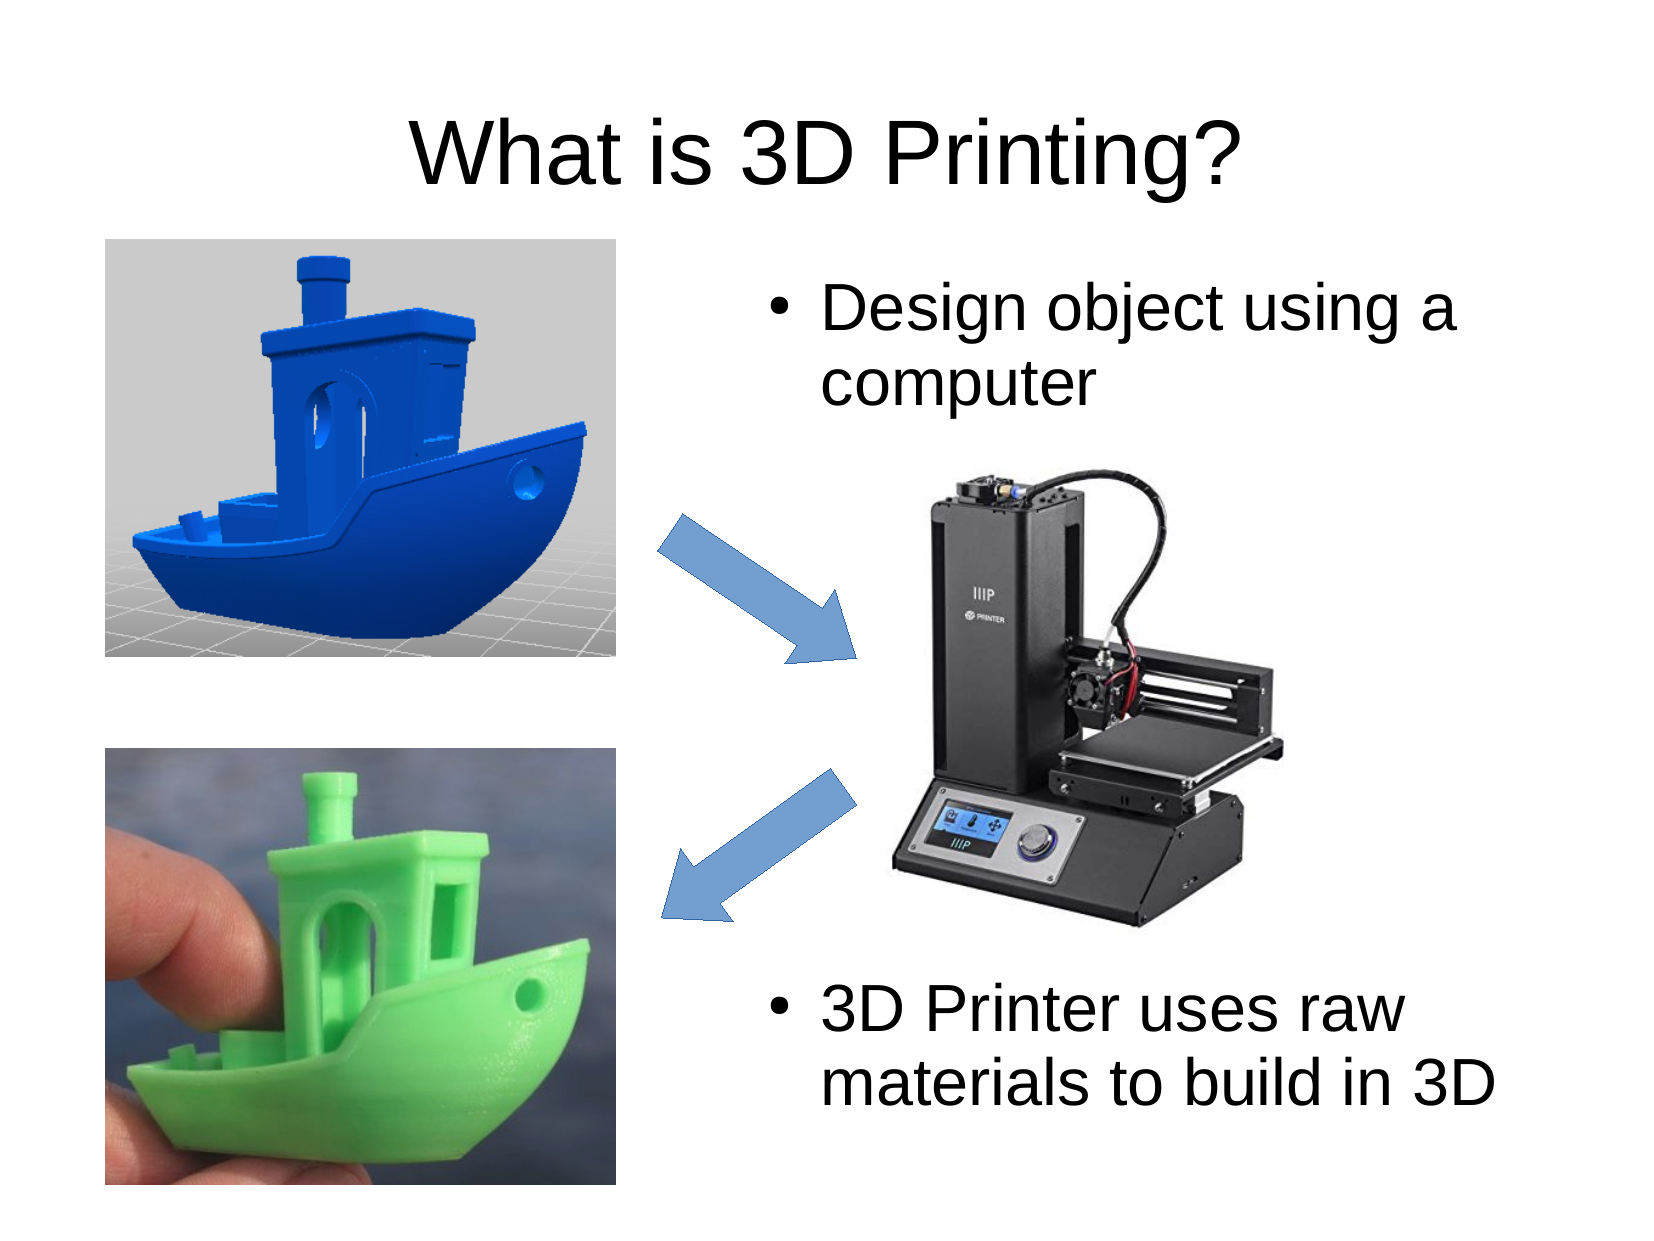

# What is 3D Printing?
Design object using a computer
3D Printer uses raw materials to build in 3D